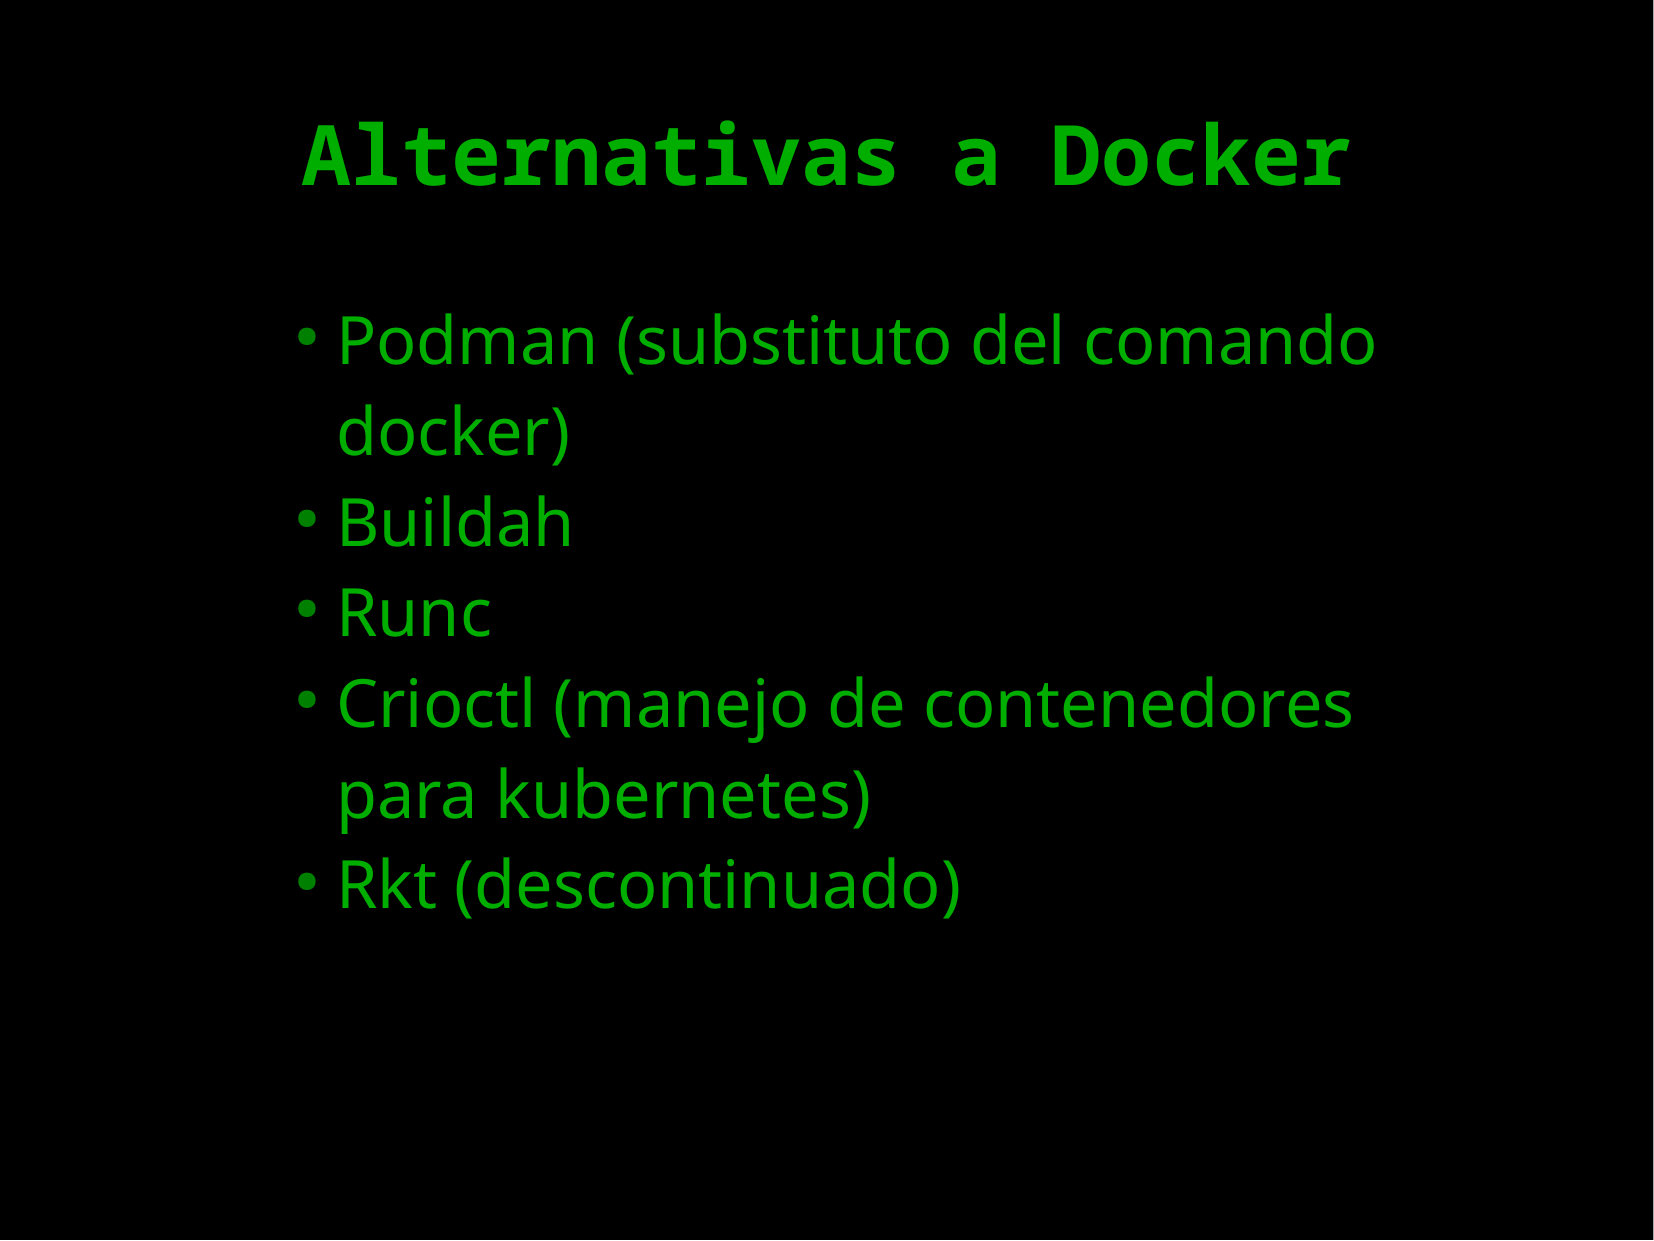

# Alternativas a Docker
 Podman (substituto del comando
 docker)
 Buildah
 Runc
 Crioctl (manejo de contenedores
 para kubernetes)
 Rkt (descontinuado)